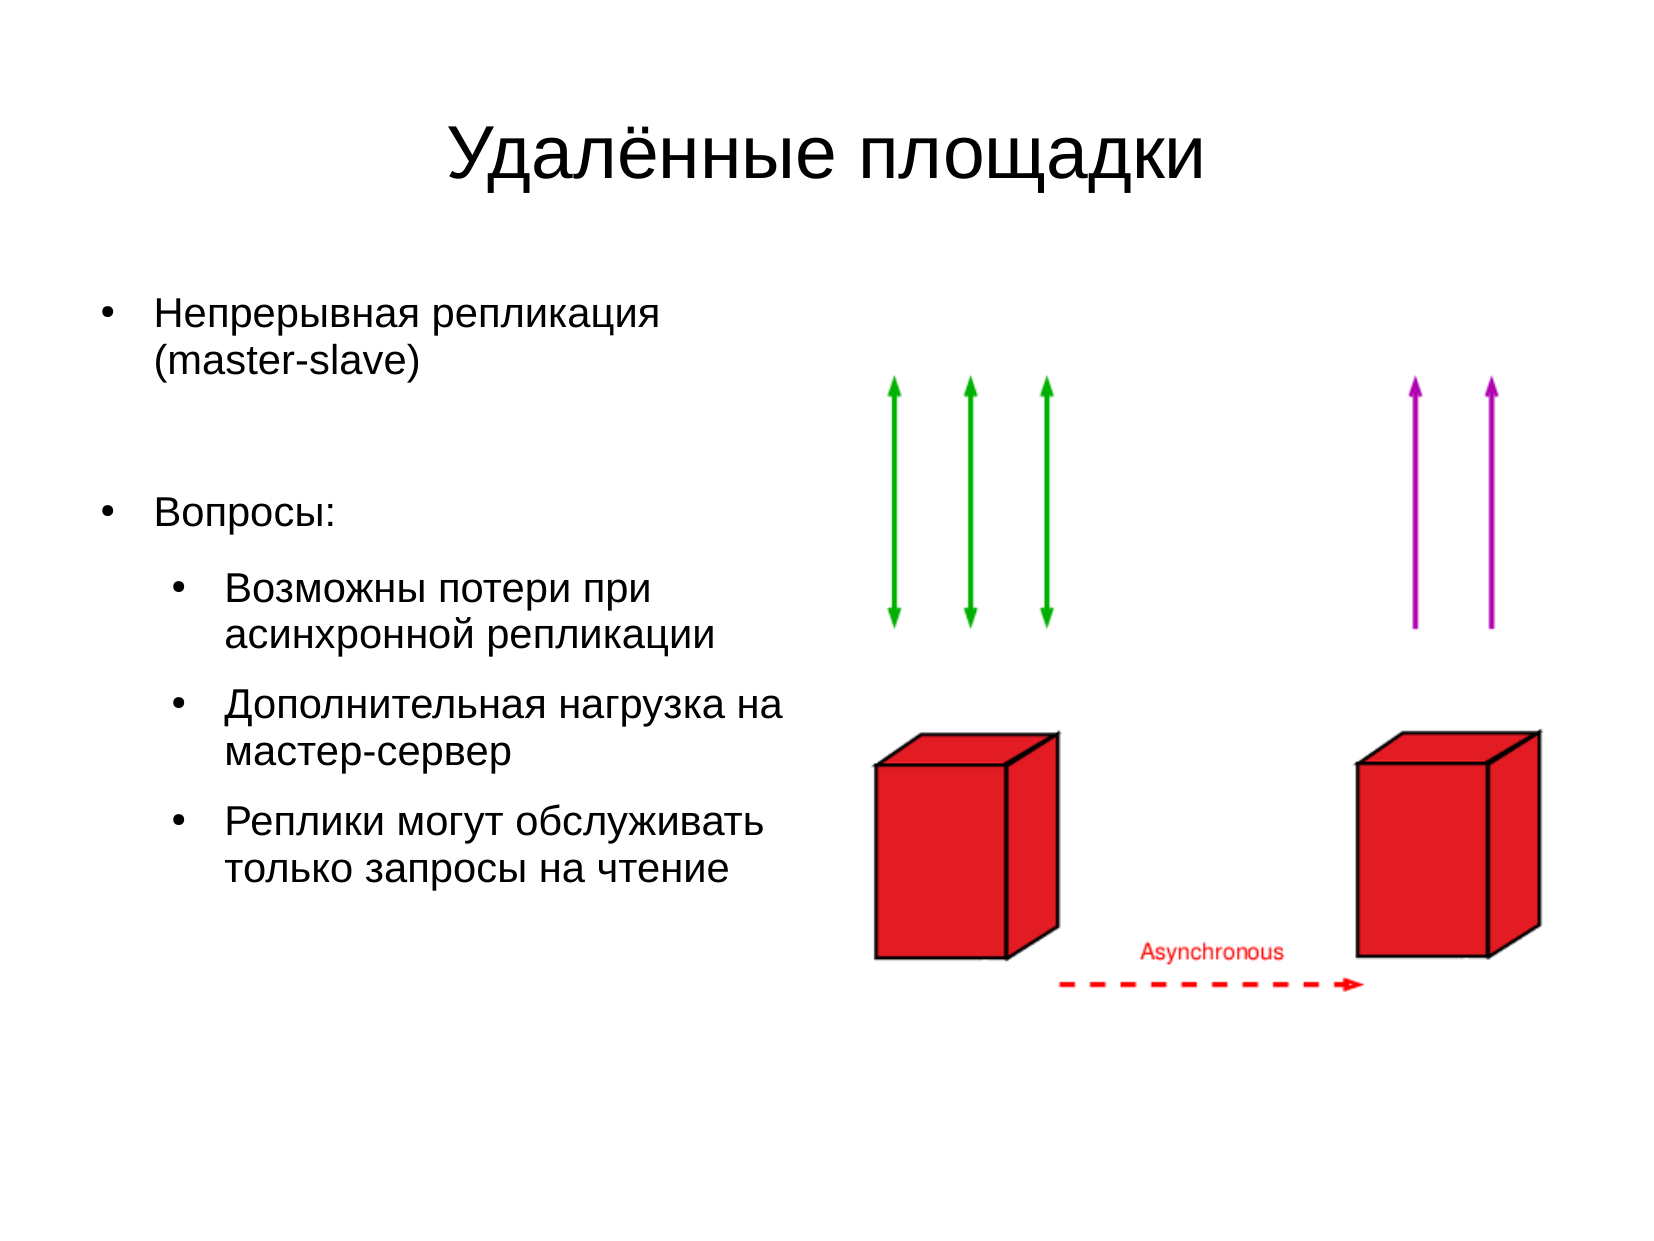

# Удалённые площадки
Непрерывная репликация
(master-slave)
Вопросы:
Возможны потери при асинхронной репликации
Дополнительная нагрузка на мастер-сервер
Реплики могут обслуживать только запросы на чтение